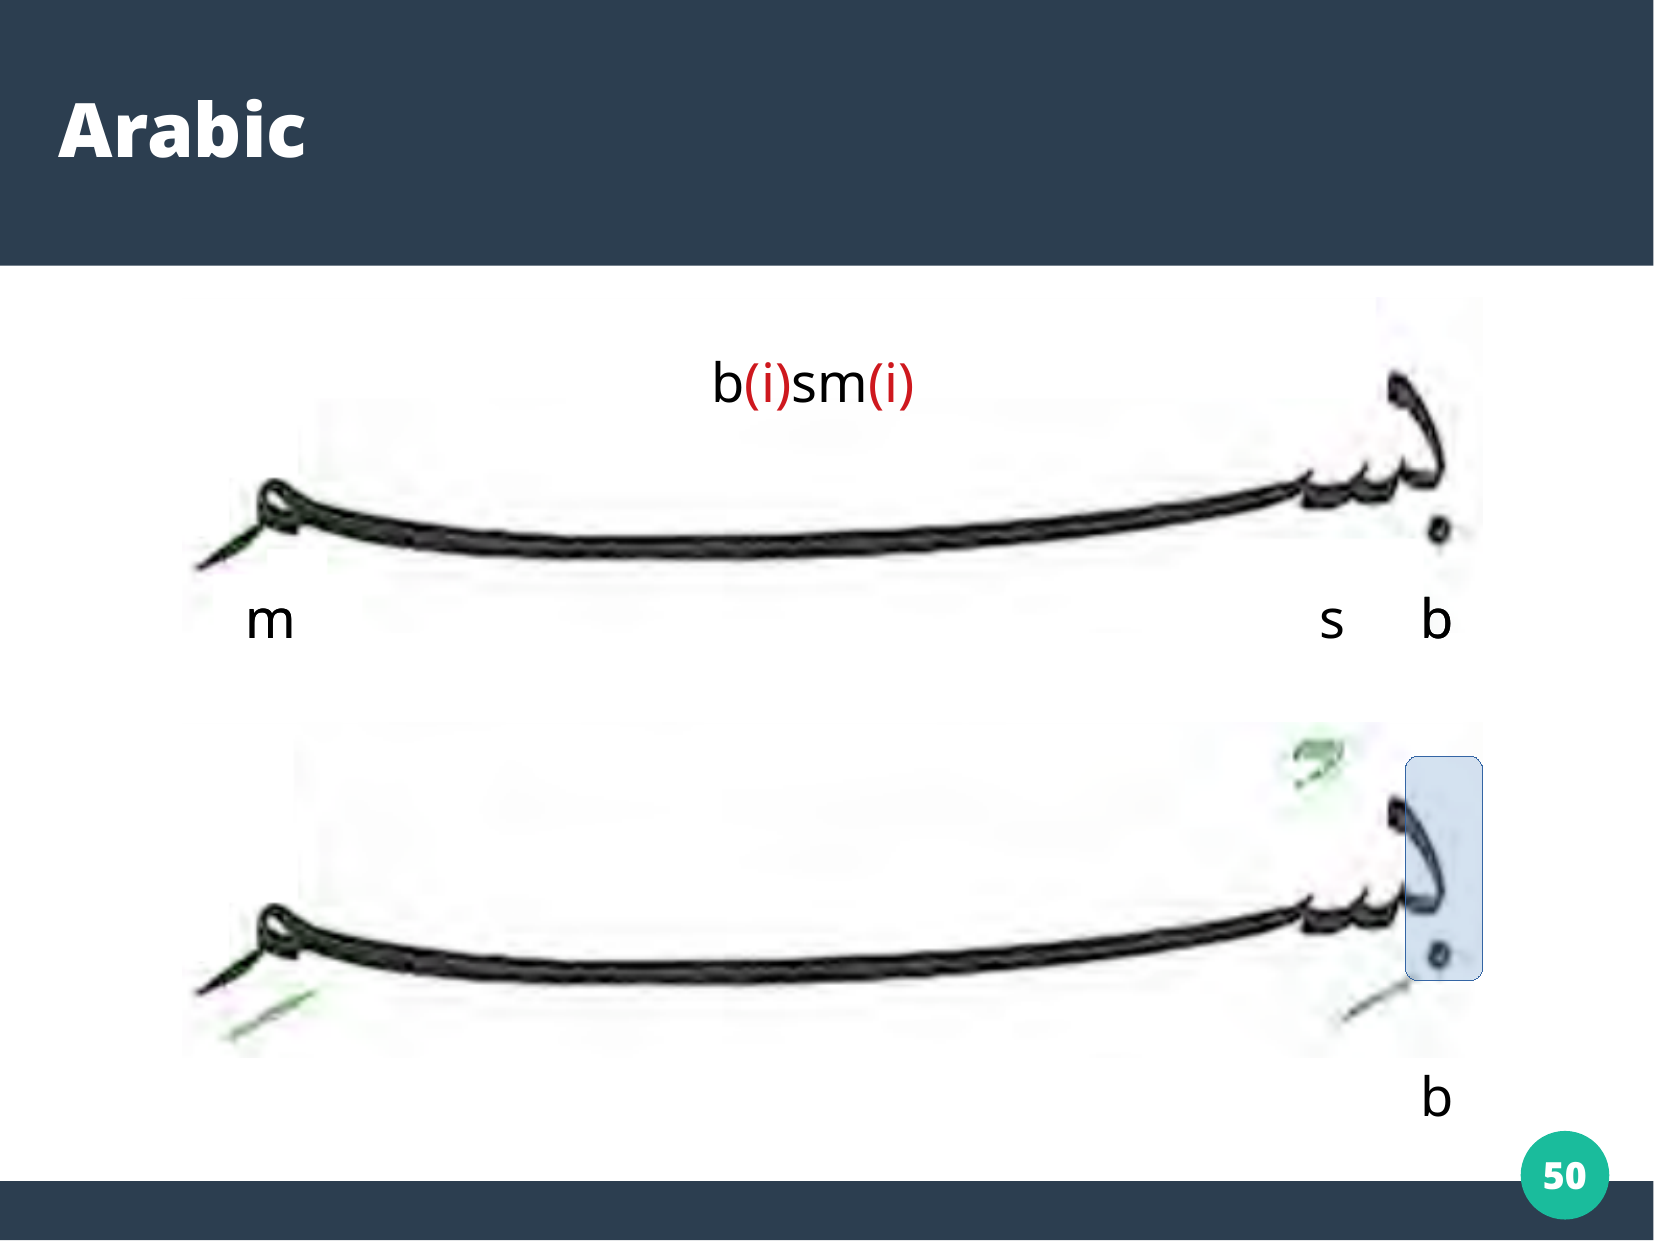

# Arabic
b(i)sm(i)
m
m
s
b
b
b
50